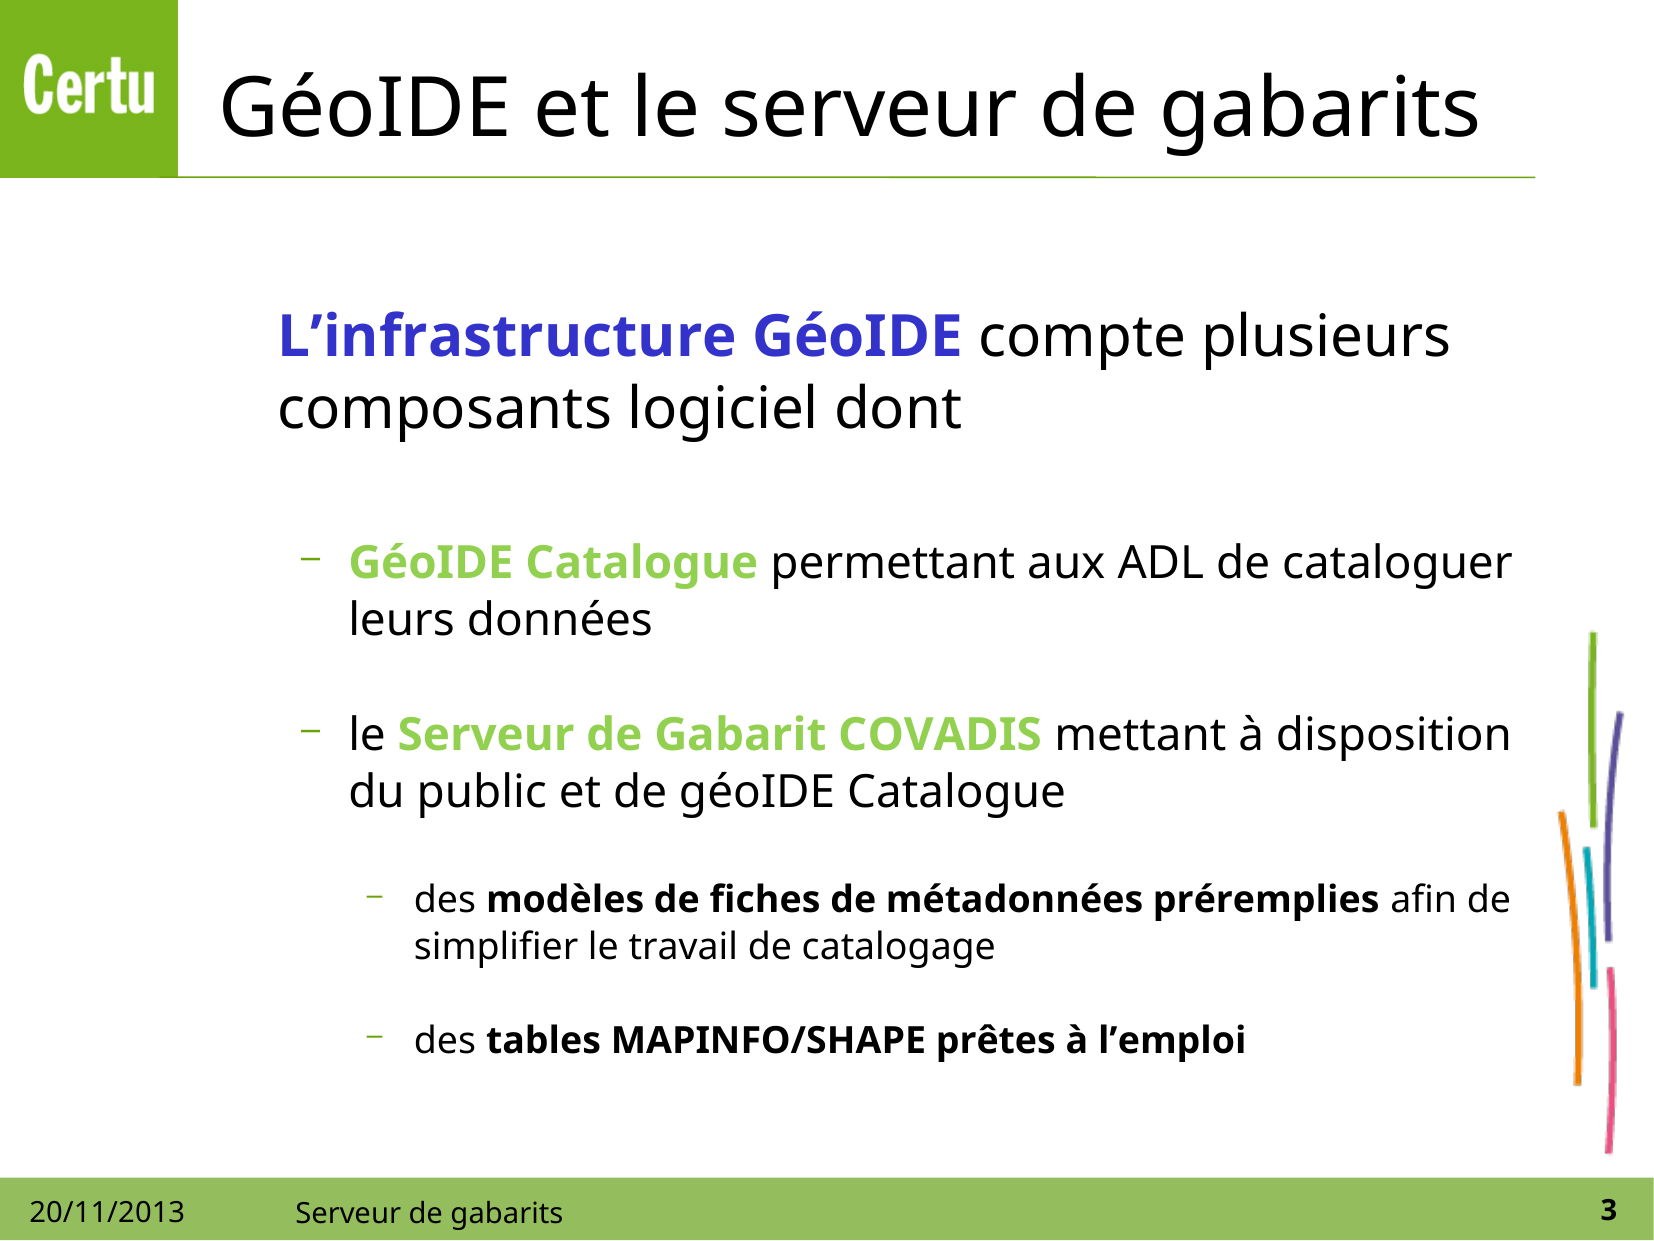

# GéoIDE et le serveur de gabarits
	L’infrastructure GéoIDE compte plusieurs composants logiciel dont
GéoIDE Catalogue permettant aux ADL de cataloguer leurs données
le Serveur de Gabarit COVADIS mettant à disposition du public et de géoIDE Catalogue
des modèles de fiches de métadonnées préremplies afin de simplifier le travail de catalogage
des tables MAPINFO/SHAPE prêtes à l’emploi
20/11/2013
Serveur de gabarits